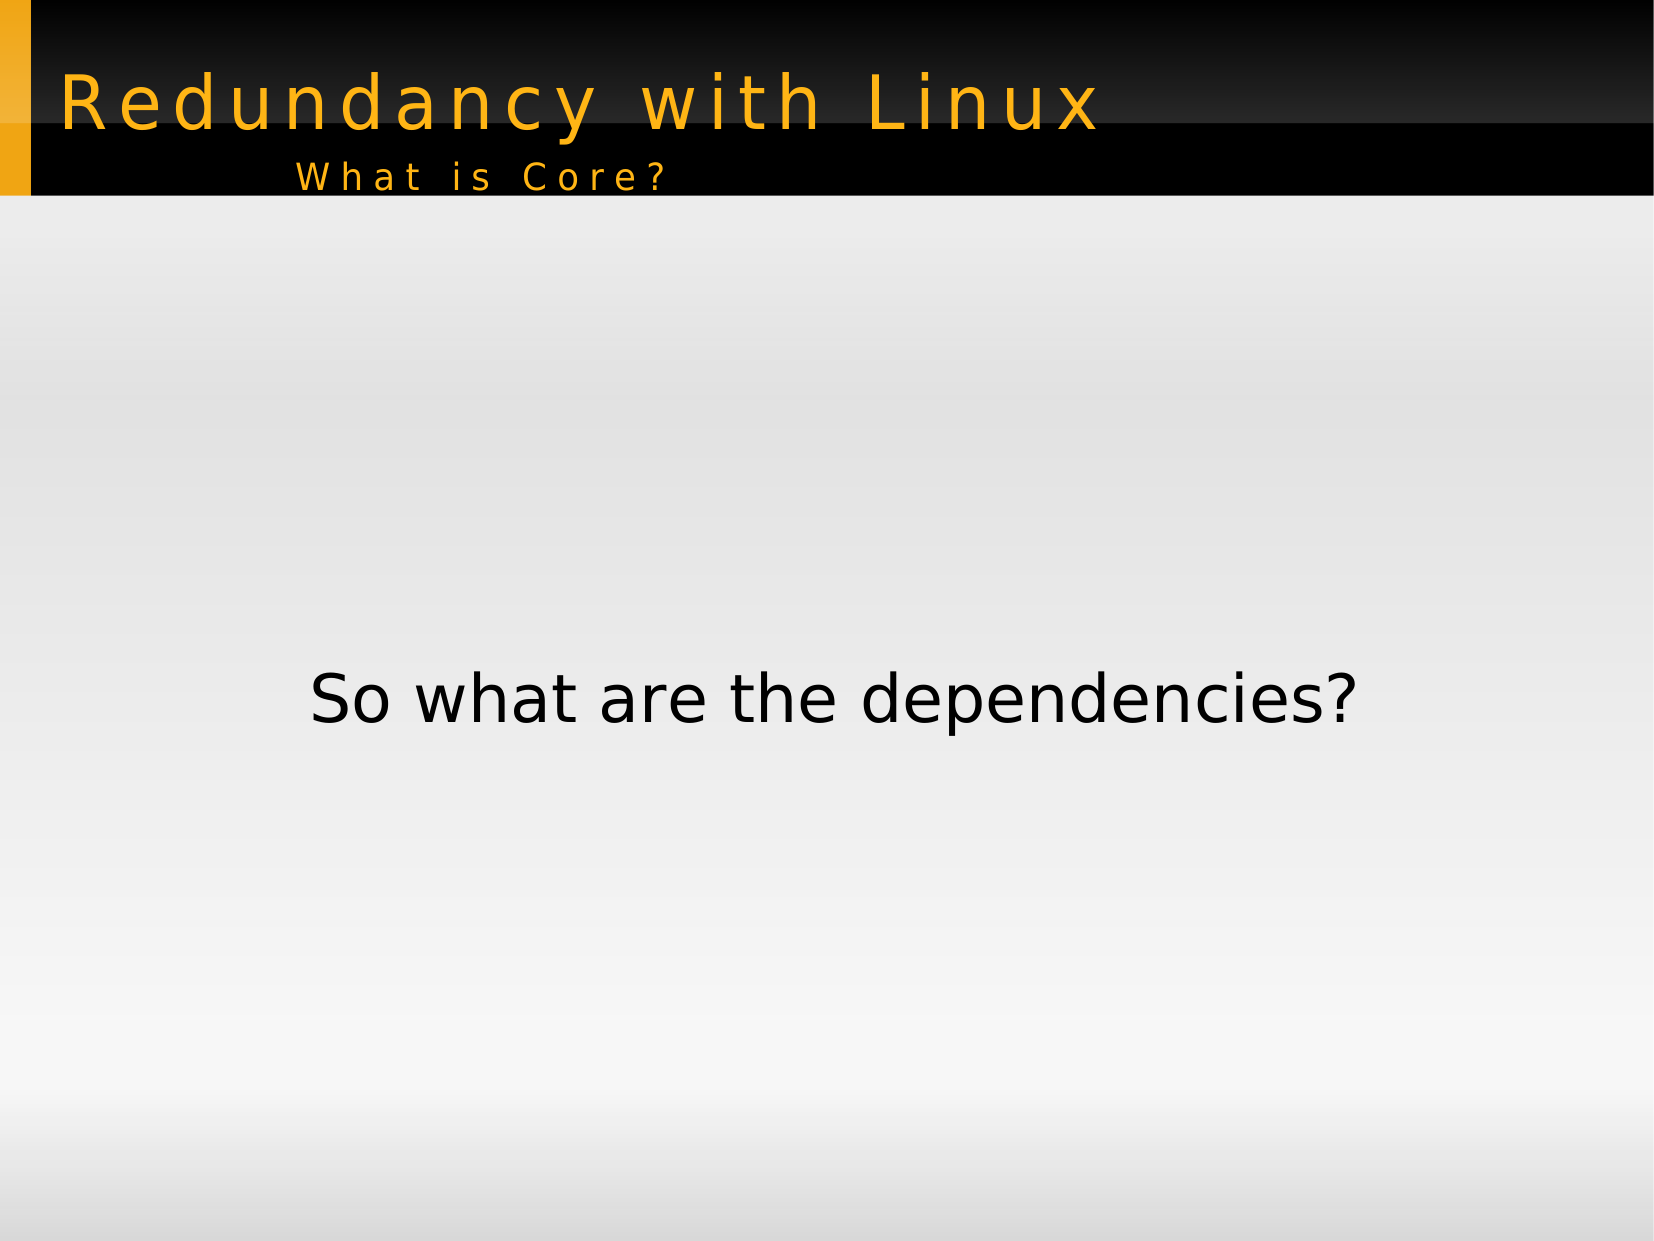

# Redundancy with Linux
What is Core?
So what are the dependencies?